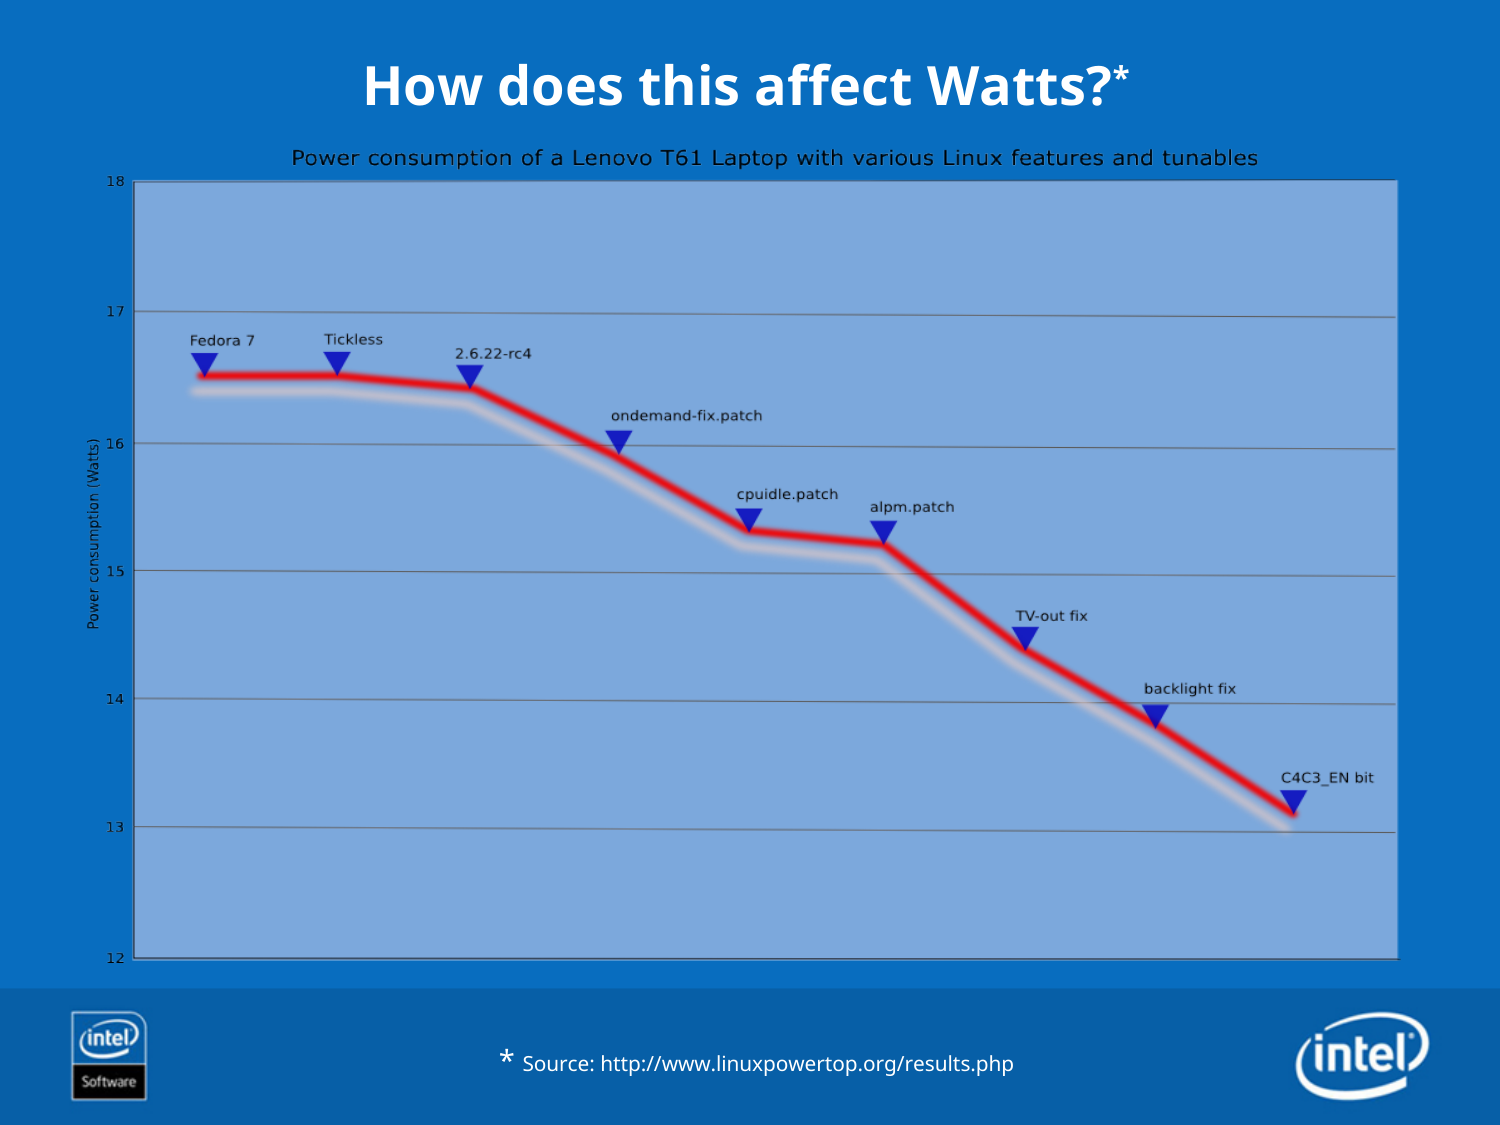

# How does this affect Watts?*
* Source: http://www.linuxpowertop.org/results.php